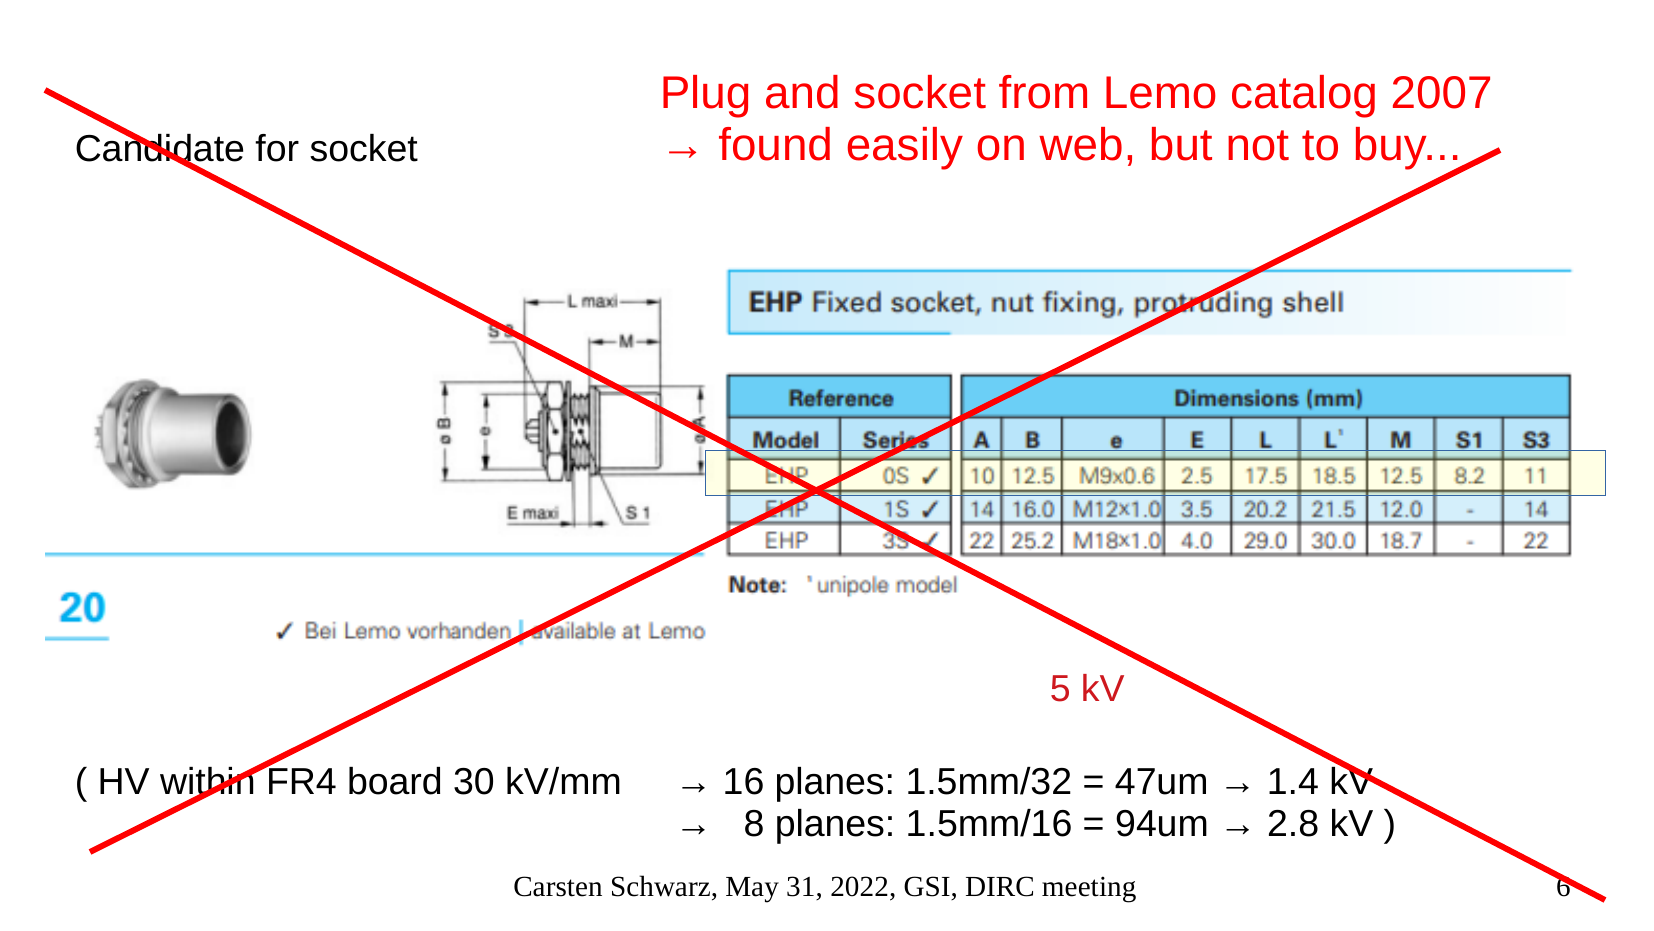

Plug and socket from Lemo catalog 2007
→ found easily on web, but not to buy...
Candidate for socket
5 kV
( HV within FR4 board 30 kV/mm 	→ 16 planes: 1.5mm/32 = 47um → 1.4 kV
 								→ 8 planes: 1.5mm/16 = 94um → 2.8 kV )
6